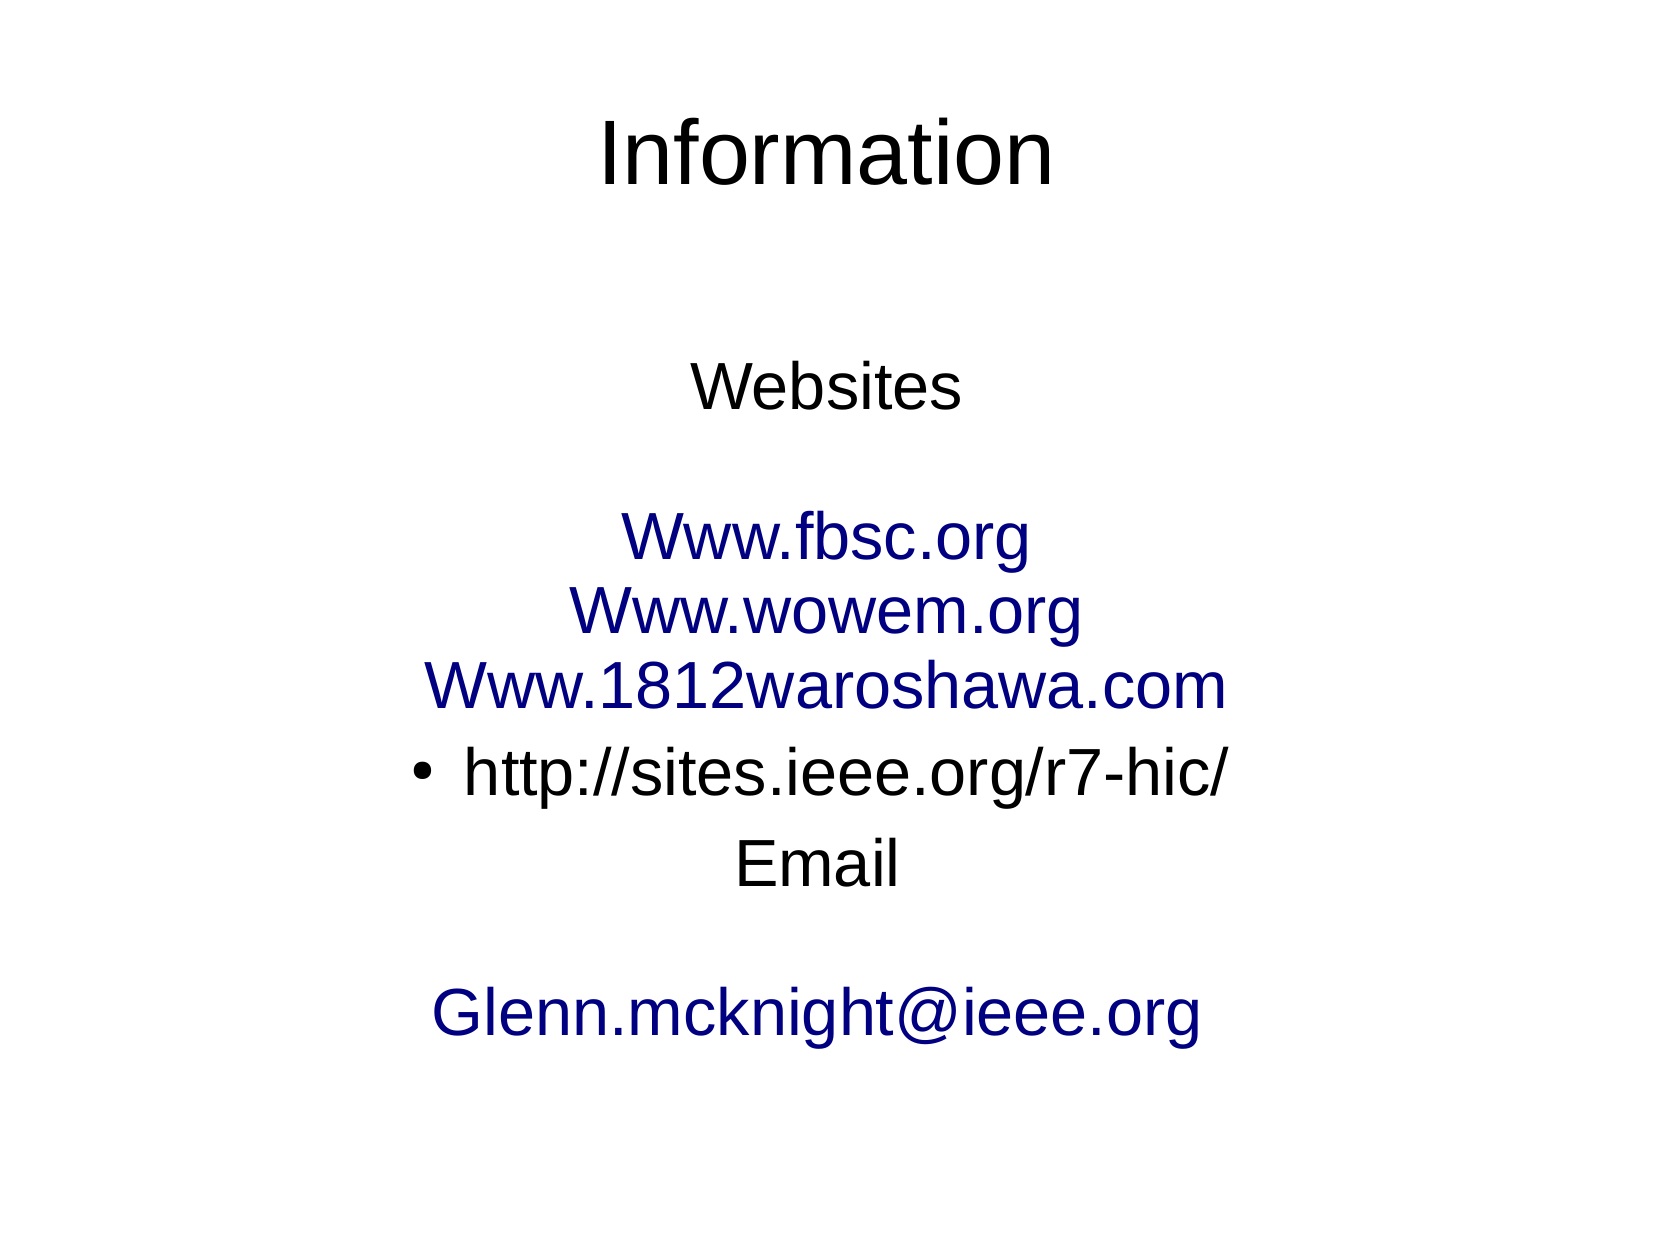

# Information
Websites
Www.fbsc.org
Www.wowem.org
Www.1812waroshawa.com
Email
Glenn.mcknight@ieee.org
http://sites.ieee.org/r7-hic/